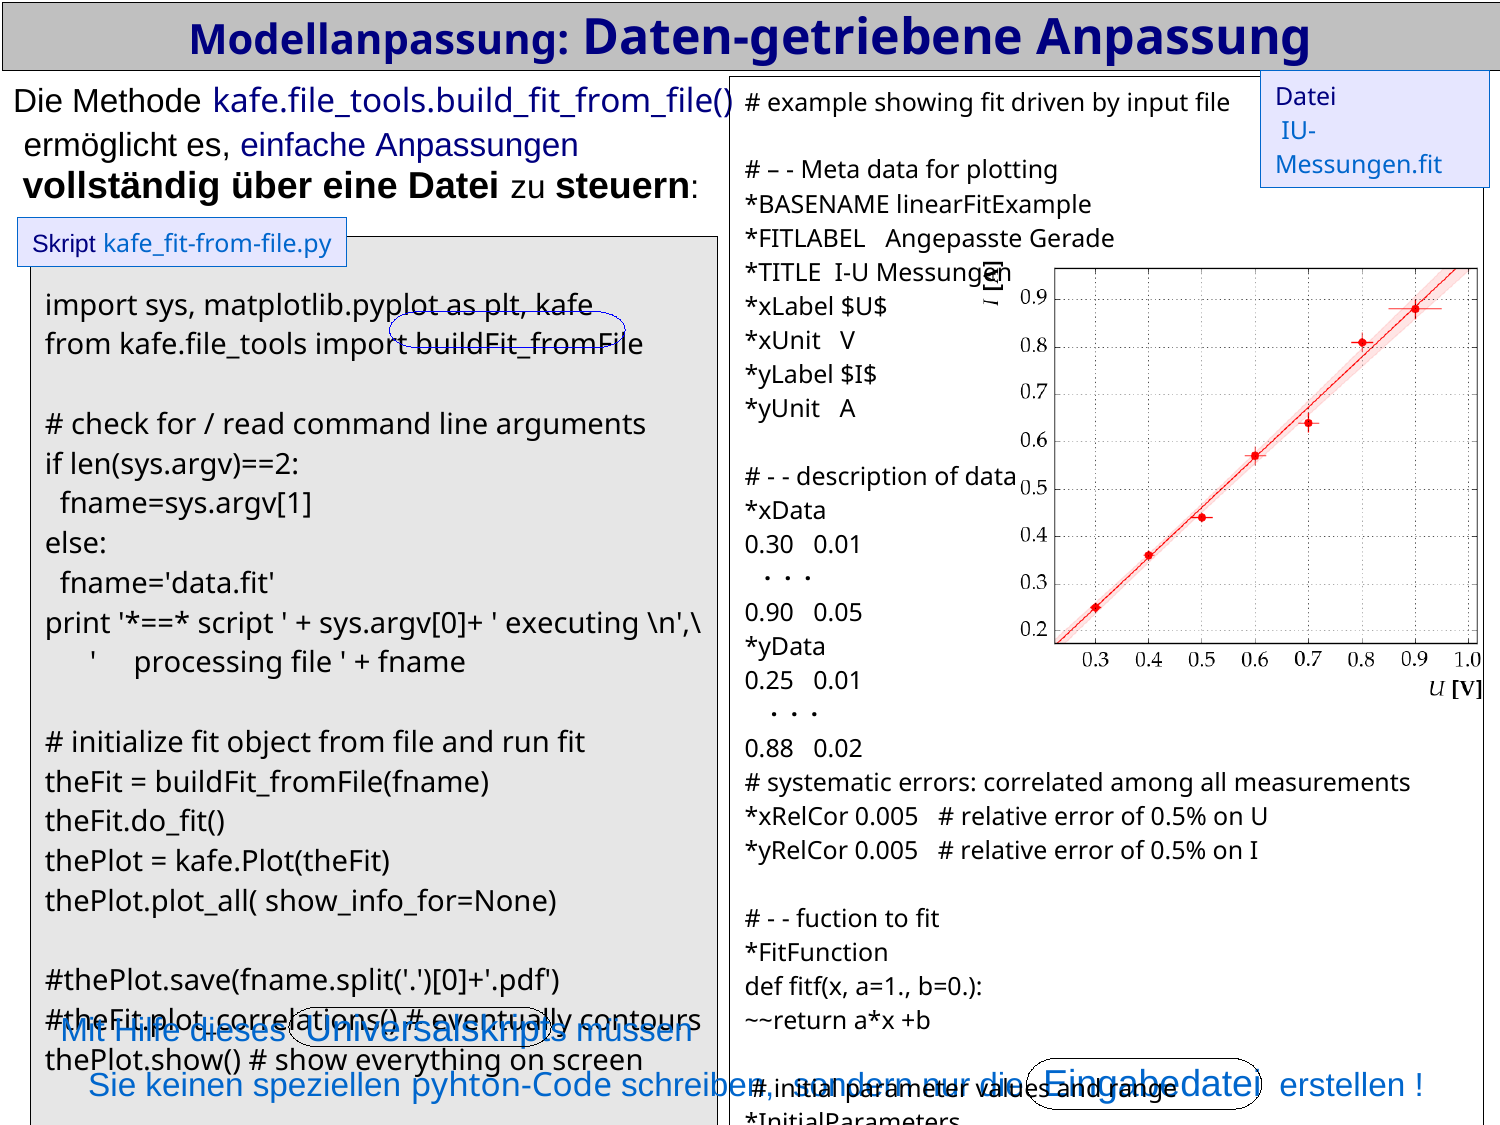

# Modellanpassung: Daten-getriebene Anpassung
Die Methode kafe.file_tools.build_fit_from_file()
 ermöglicht es, einfache Anpassungen
 vollständig über eine Datei zu steuern:
Datei
 IU-Messungen.fit
# example showing fit driven by input file
# – - Meta data for plotting
*BASENAME linearFitExample
*FITLABEL Angepasste Gerade
*TITLE I-U Messungen
*xLabel $U$
*xUnit V
*yLabel $I$
*yUnit A
# - - description of data
*xData
0.30 0.01
 · · ·
0.90 0.05
*yData
0.25 0.01
 · · ·
0.88 0.02
# systematic errors: correlated among all measurements
*xRelCor 0.005 # relative error of 0.5% on U
*yRelCor 0.005 # relative error of 0.5% on I
# - - fuction to fit
*FitFunction
def fitf(x, a=1., b=0.):
~~return a*x +b
 # initial parameter values and range
*InitialParameters
1. 0.3
0. 0.1
Skript kafe_fit-from-file.py
import sys, matplotlib.pyplot as plt, kafe
from kafe.file_tools import buildFit_fromFile
# check for / read command line arguments
if len(sys.argv)==2:
 fname=sys.argv[1]
else:
 fname='data.fit'
print '*==* script ' + sys.argv[0]+ ' executing \n',\
 ' processing file ' + fname
# initialize fit object from file and run fit
theFit = buildFit_fromFile(fname)
theFit.do_fit()
thePlot = kafe.Plot(theFit)
thePlot.plot_all( show_info_for=None)
#thePlot.save(fname.split('.')[0]+'.pdf')
#theFit.plot_correlations() # eventually contours
thePlot.show() # show everything on screen
Mit Hilfe dieses Universalskripts müssen
 Sie keinen speziellen pyhton-Code schreiben, sondern nur die Eingabedatei erstellen !